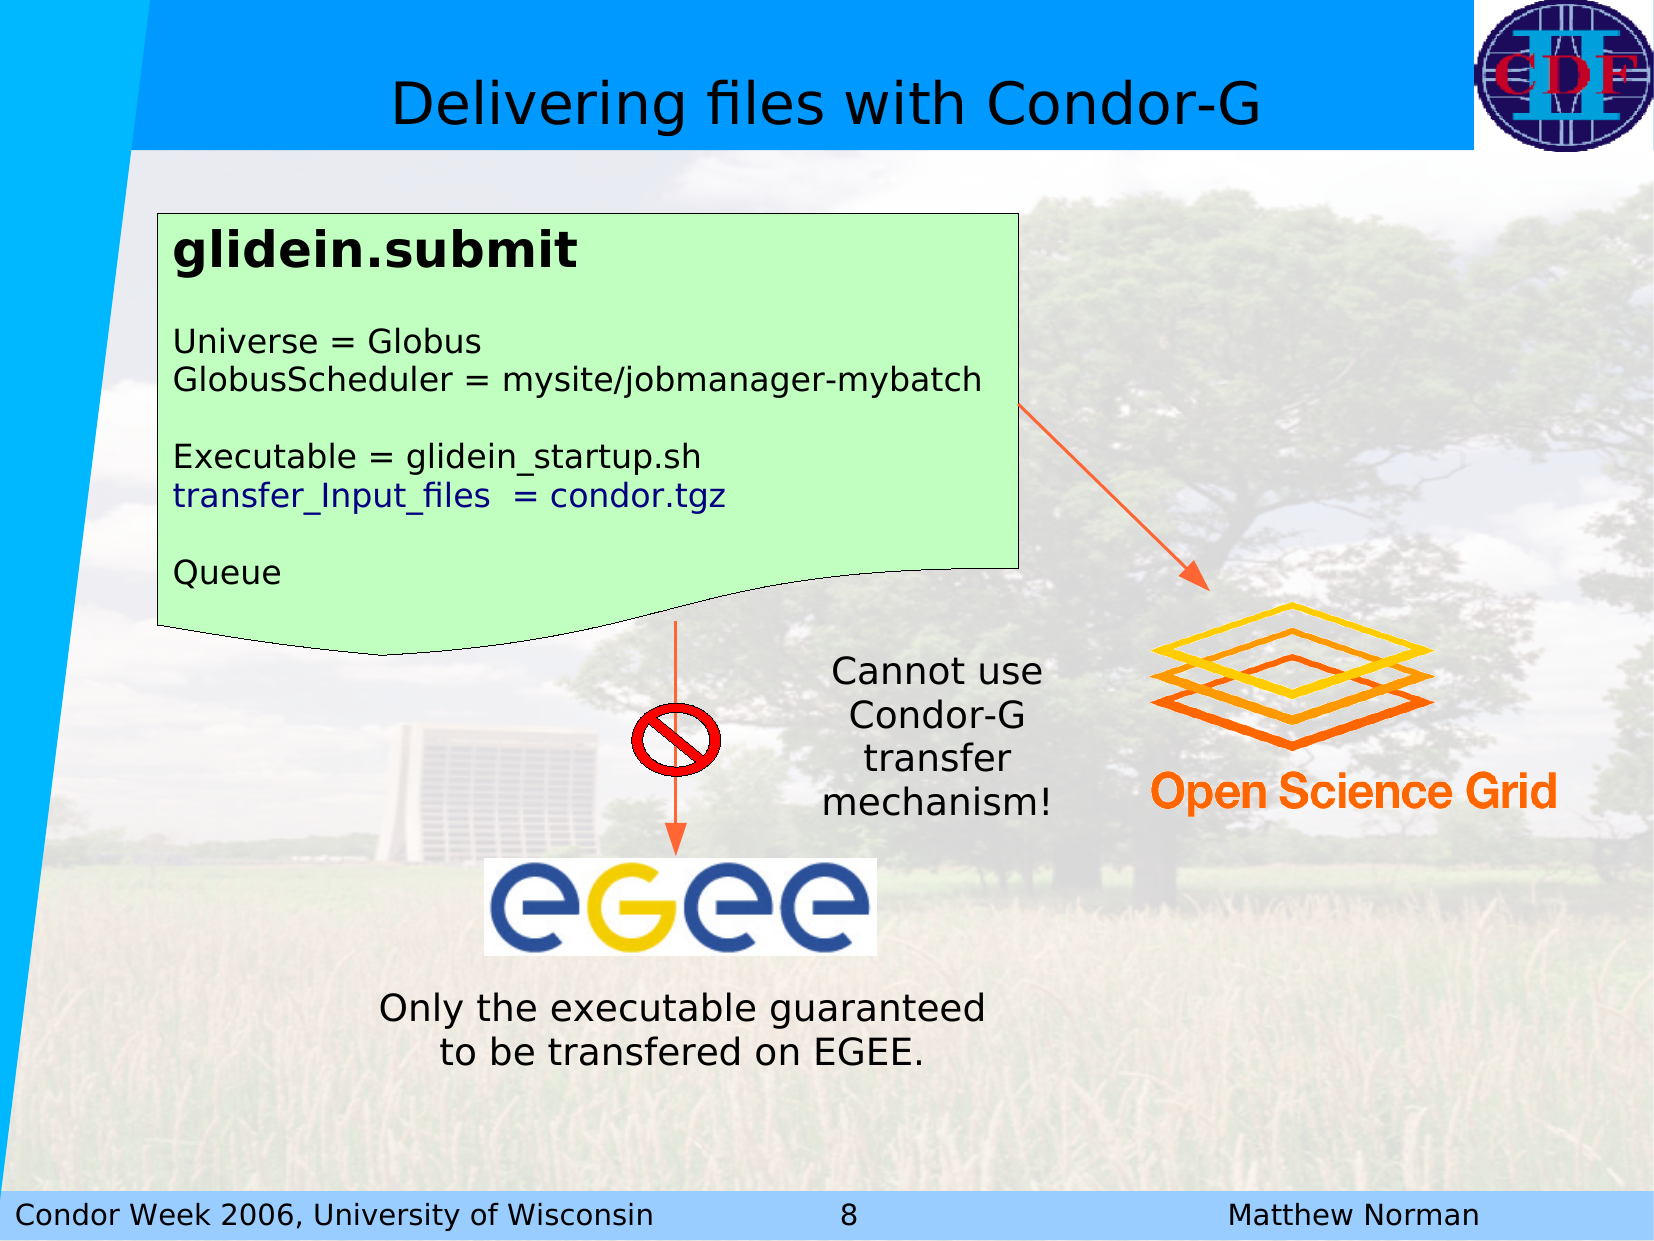

Delivering files with Condor-G
glidein.submit
Universe = Globus
GlobusScheduler = mysite/jobmanager-mybatch
Executable = glidein_startup.sh
transfer_Input_files = condor.tgz
Queue
Cannot use
Condor-G
transfer
mechanism!
Only the executable guaranteed
to be transfered on EGEE.